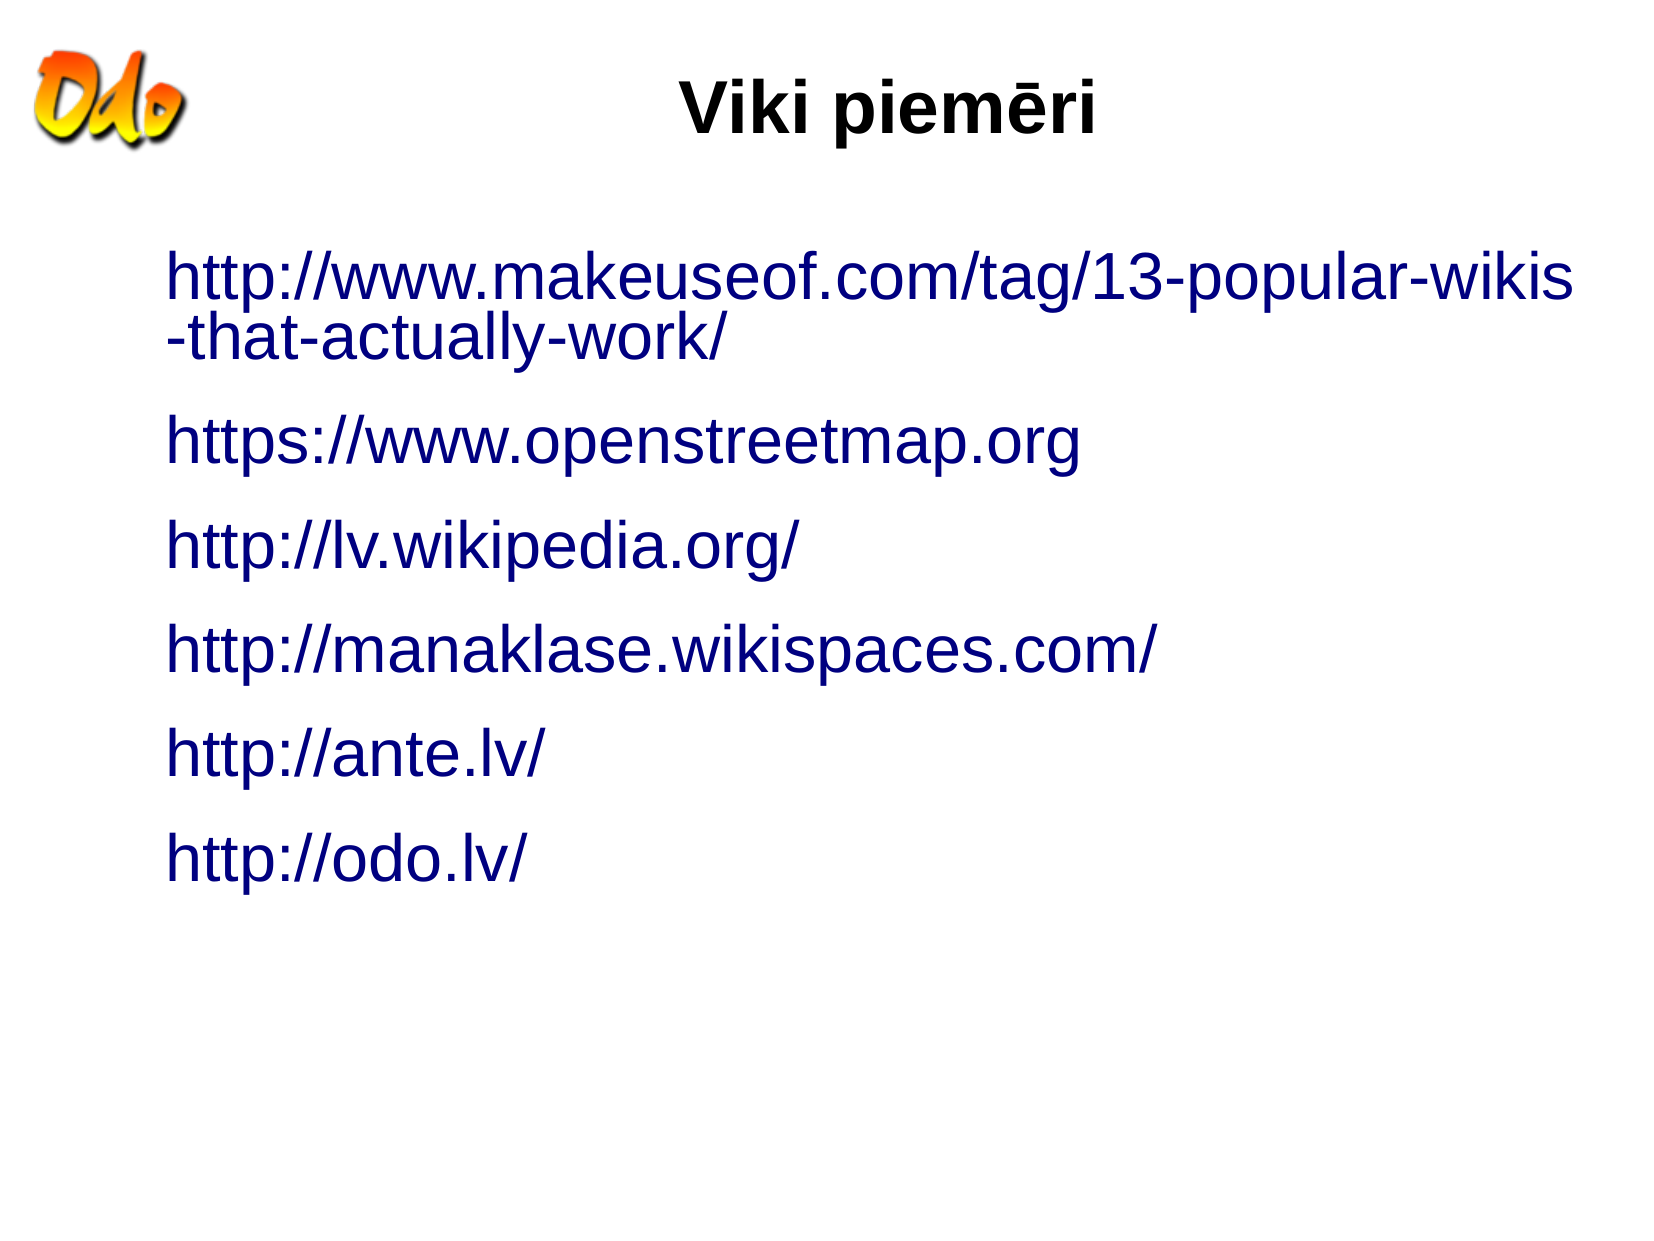

# Viki piemēri
http://www.makeuseof.com/tag/13-popular-wikis-that-actually-work/
https://www.openstreetmap.org
http://lv.wikipedia.org/
http://manaklase.wikispaces.com/
http://ante.lv/
http://odo.lv/